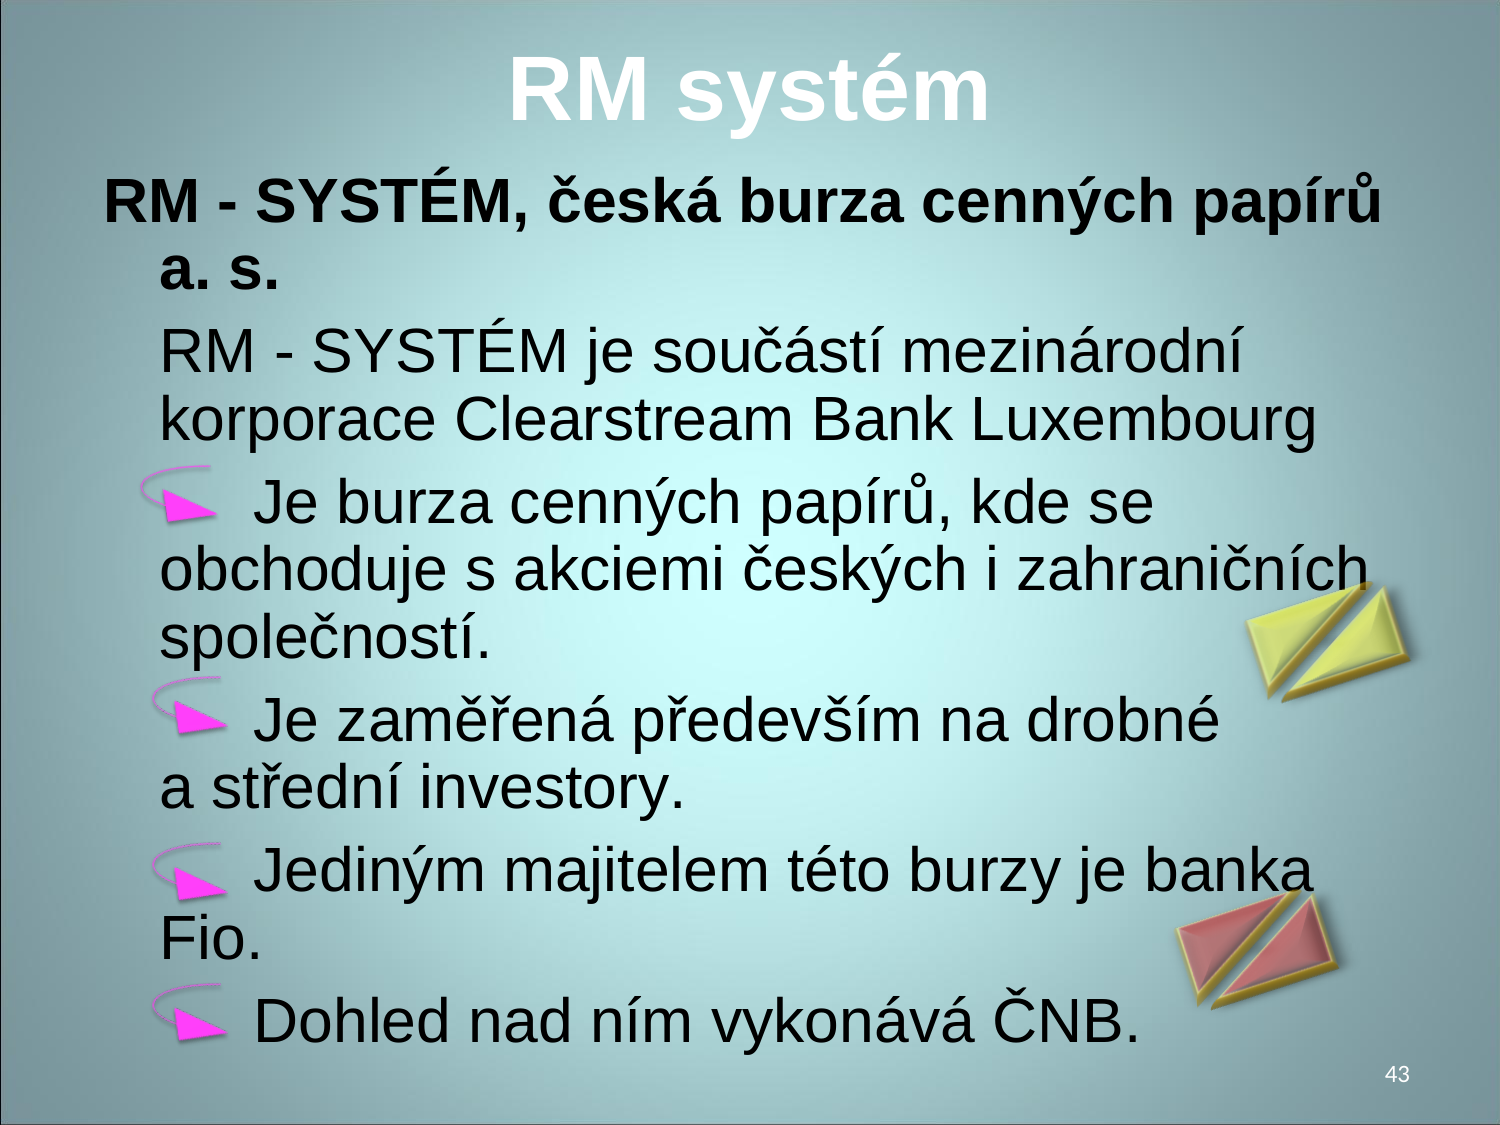

# RM systém
RM - SYSTÉM, česká burza cenných papírů a. s.
	RM - SYSTÉM je součástí mezinárodní korporace Clearstream Bank Luxembourg
		Je burza cenných papírů, kde se obchoduje s akciemi českých i zahraničních společností.
		Je zaměřená především na drobné
a střední investory.
		Jediným majitelem této burzy je banka Fio.
		Dohled nad ním vykonává ČNB.